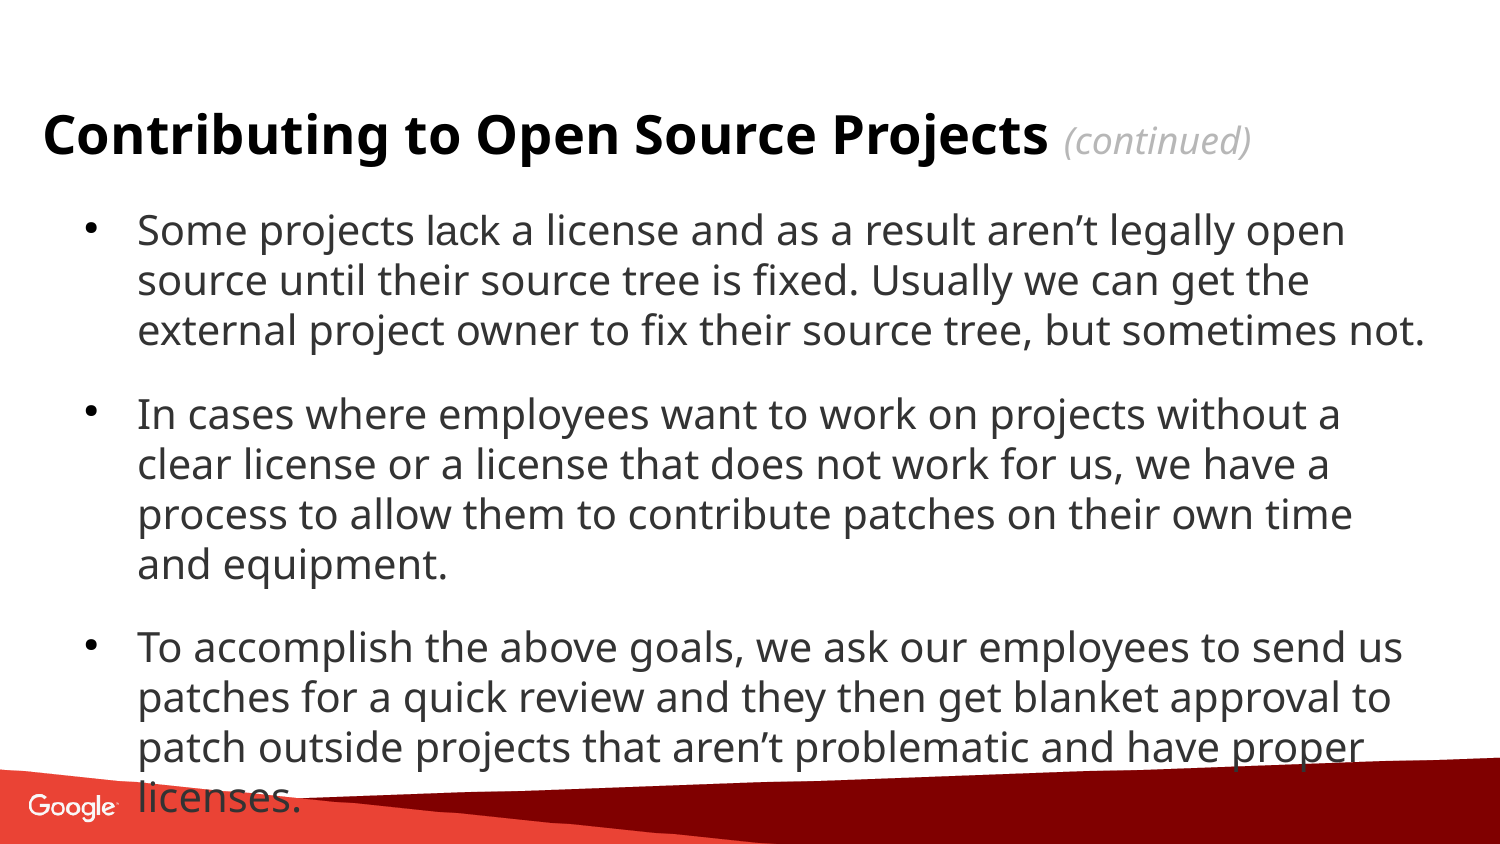

Contributing to Open Source Projects (continued)
# Some projects lack a license and as a result aren’t legally open source until their source tree is fixed. Usually we can get the external project owner to fix their source tree, but sometimes not.
In cases where employees want to work on projects without a clear license or a license that does not work for us, we have a process to allow them to contribute patches on their own time and equipment.
To accomplish the above goals, we ask our employees to send us patches for a quick review and they then get blanket approval to patch outside projects that aren’t problematic and have proper licenses.